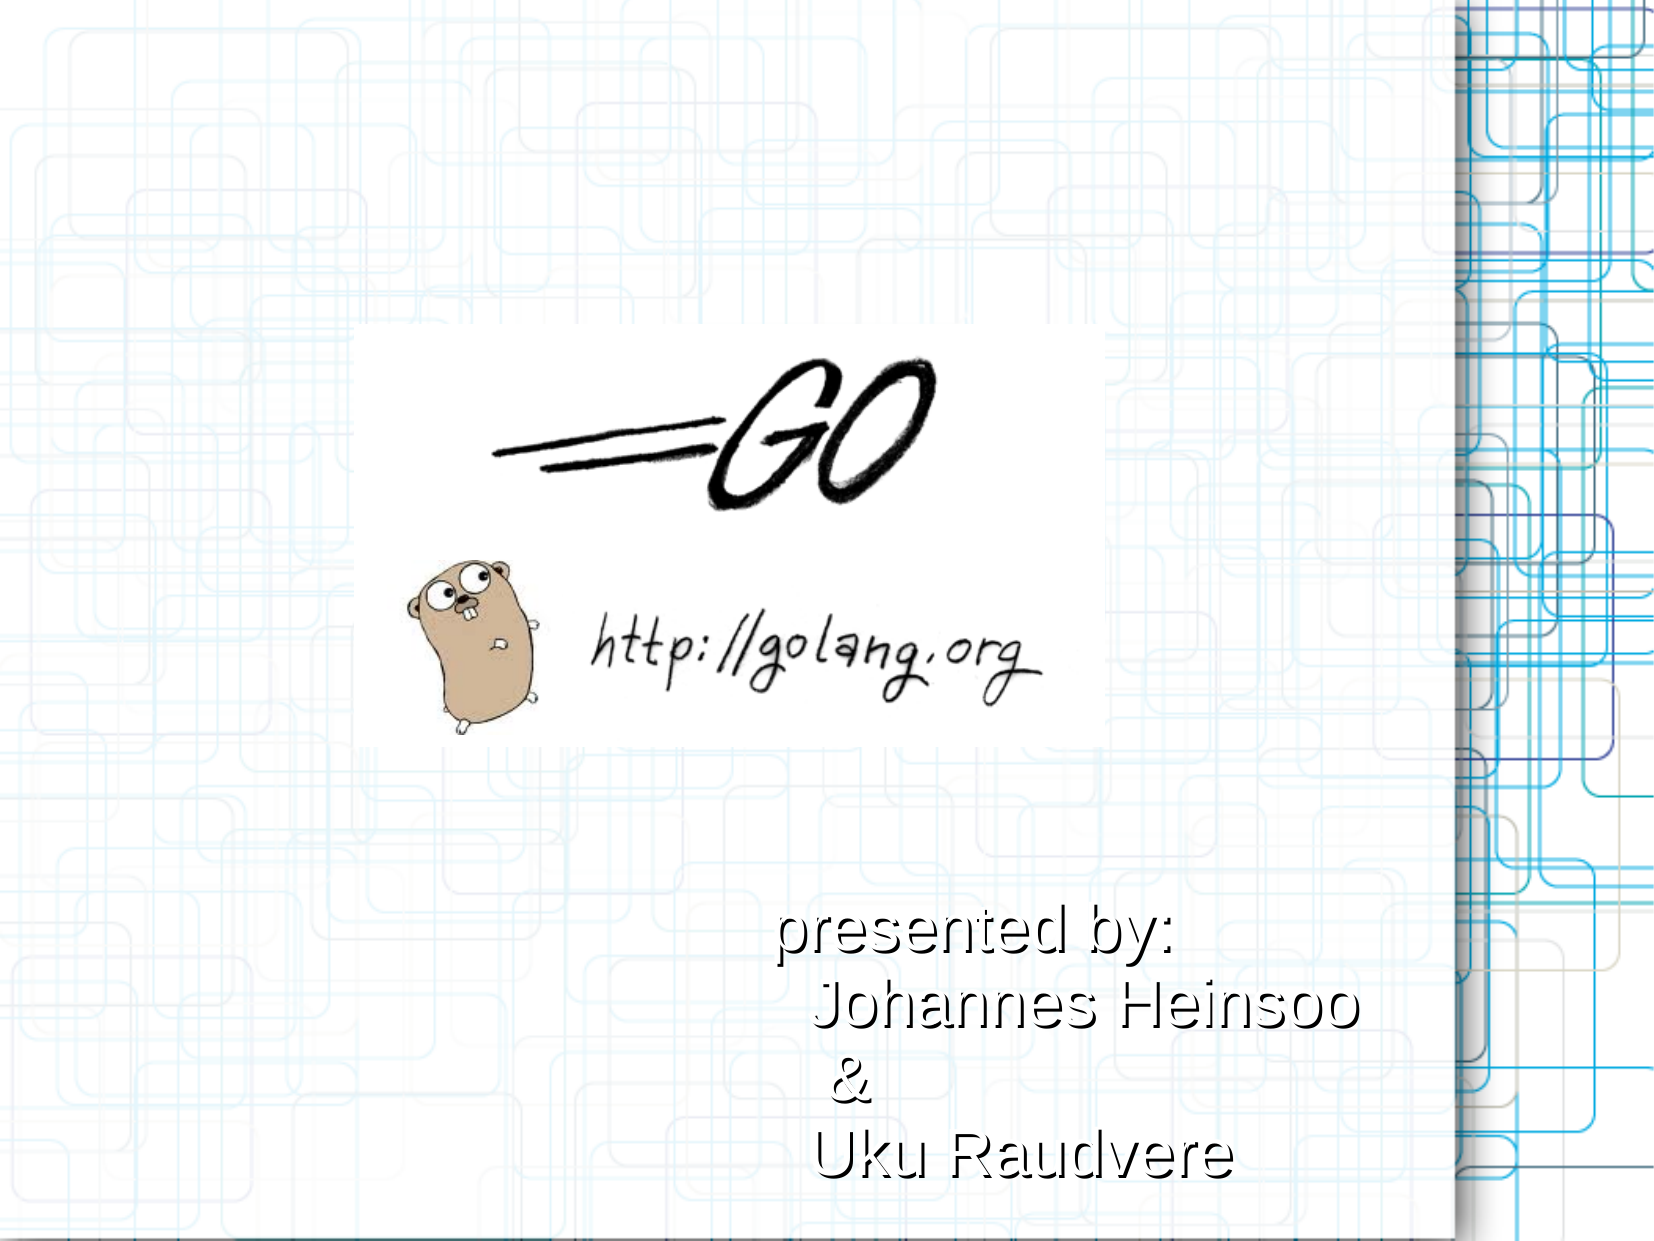

# presented by:
 Johannes Heinsoo
 &
 Uku Raudvere